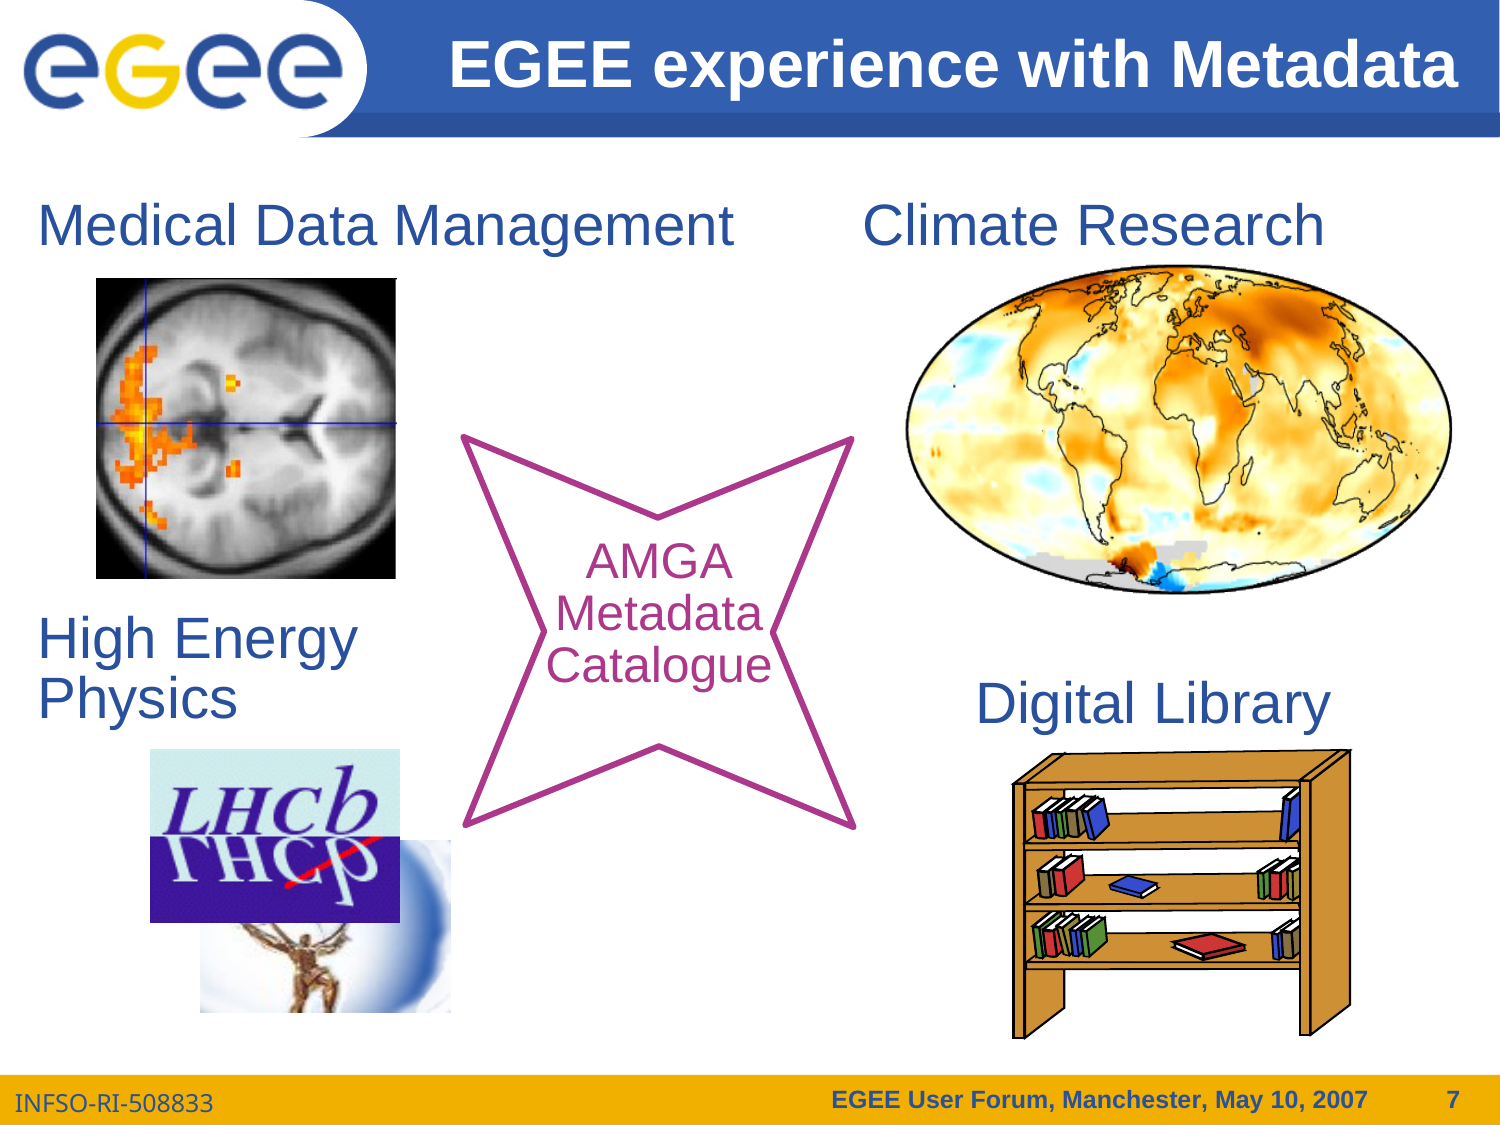

# EGEE experience with Metadata
Medical Data Management
Climate Research
AMGA
Metadata Catalogue
High Energy Physics
Digital Library